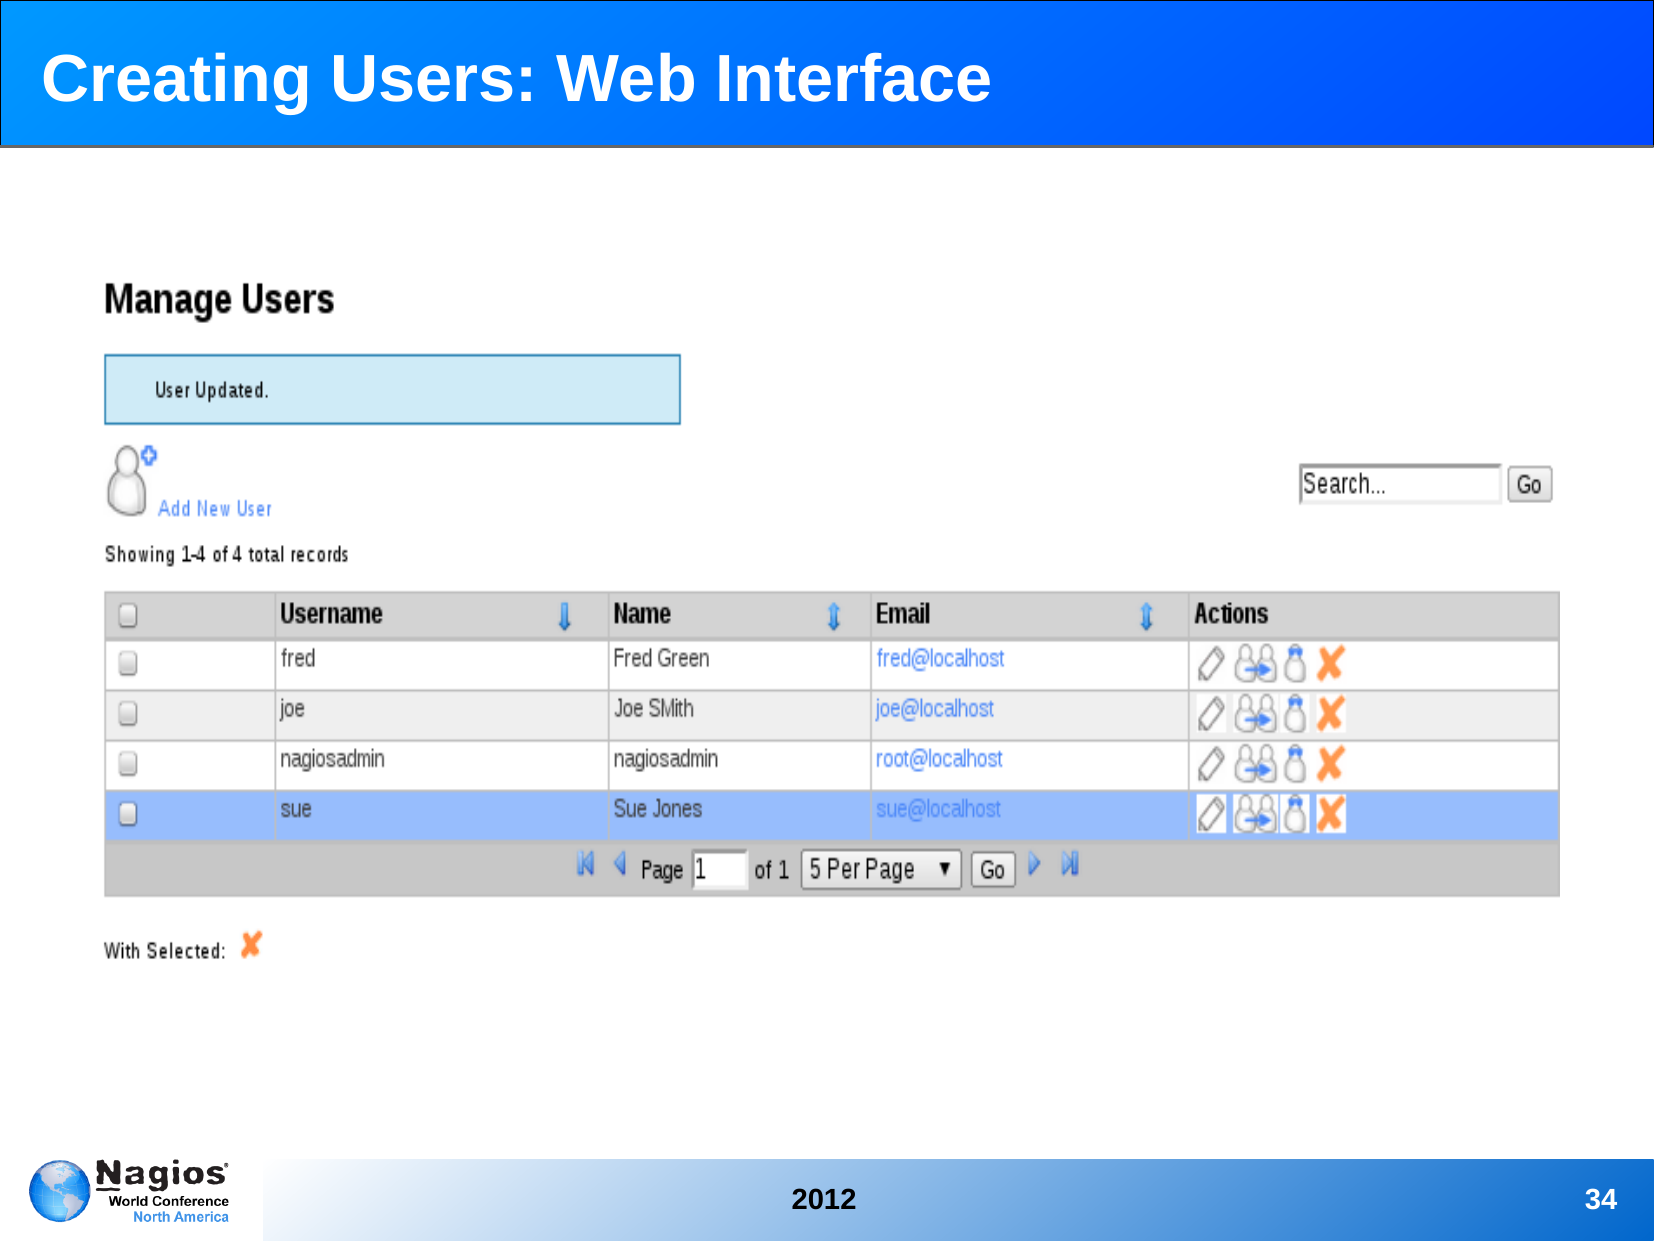

# Creating Users: Web Interface
2011
34